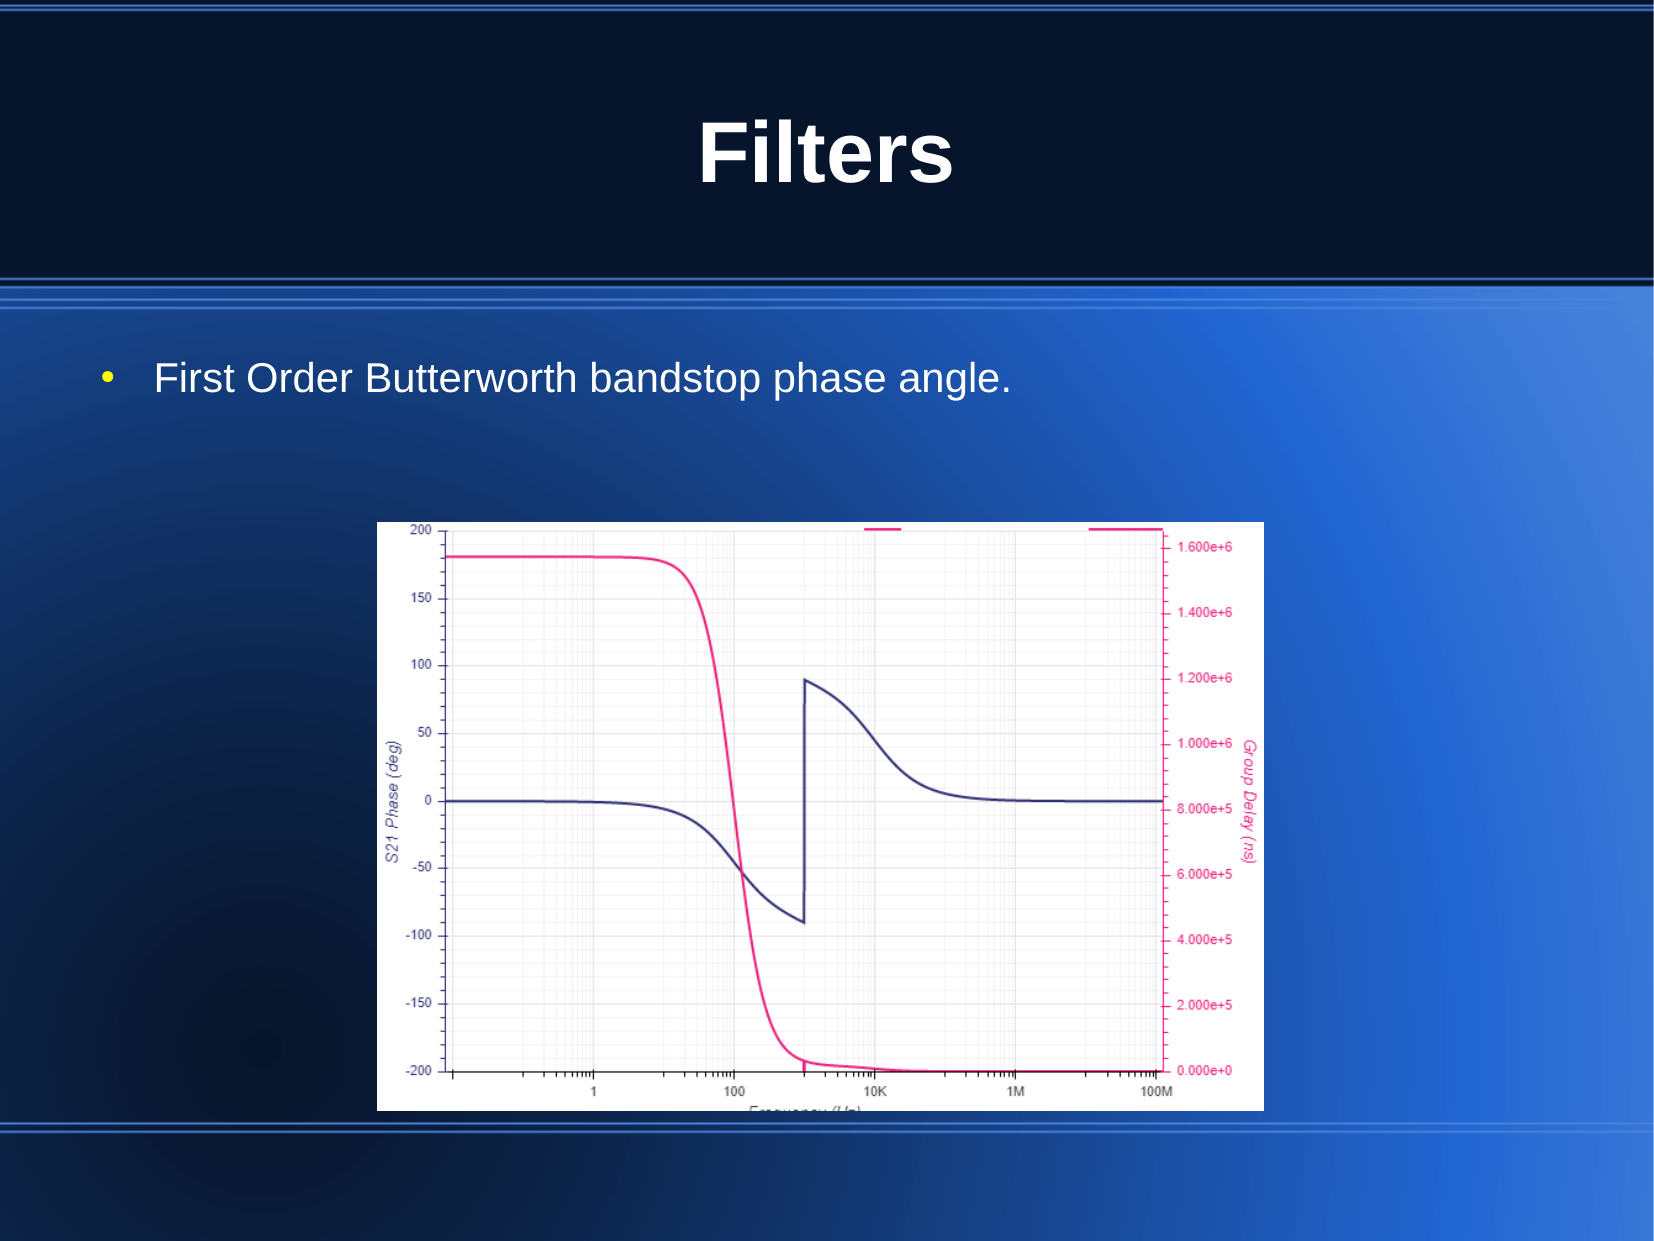

# Filters
First Order Butterworth bandstop phase angle.